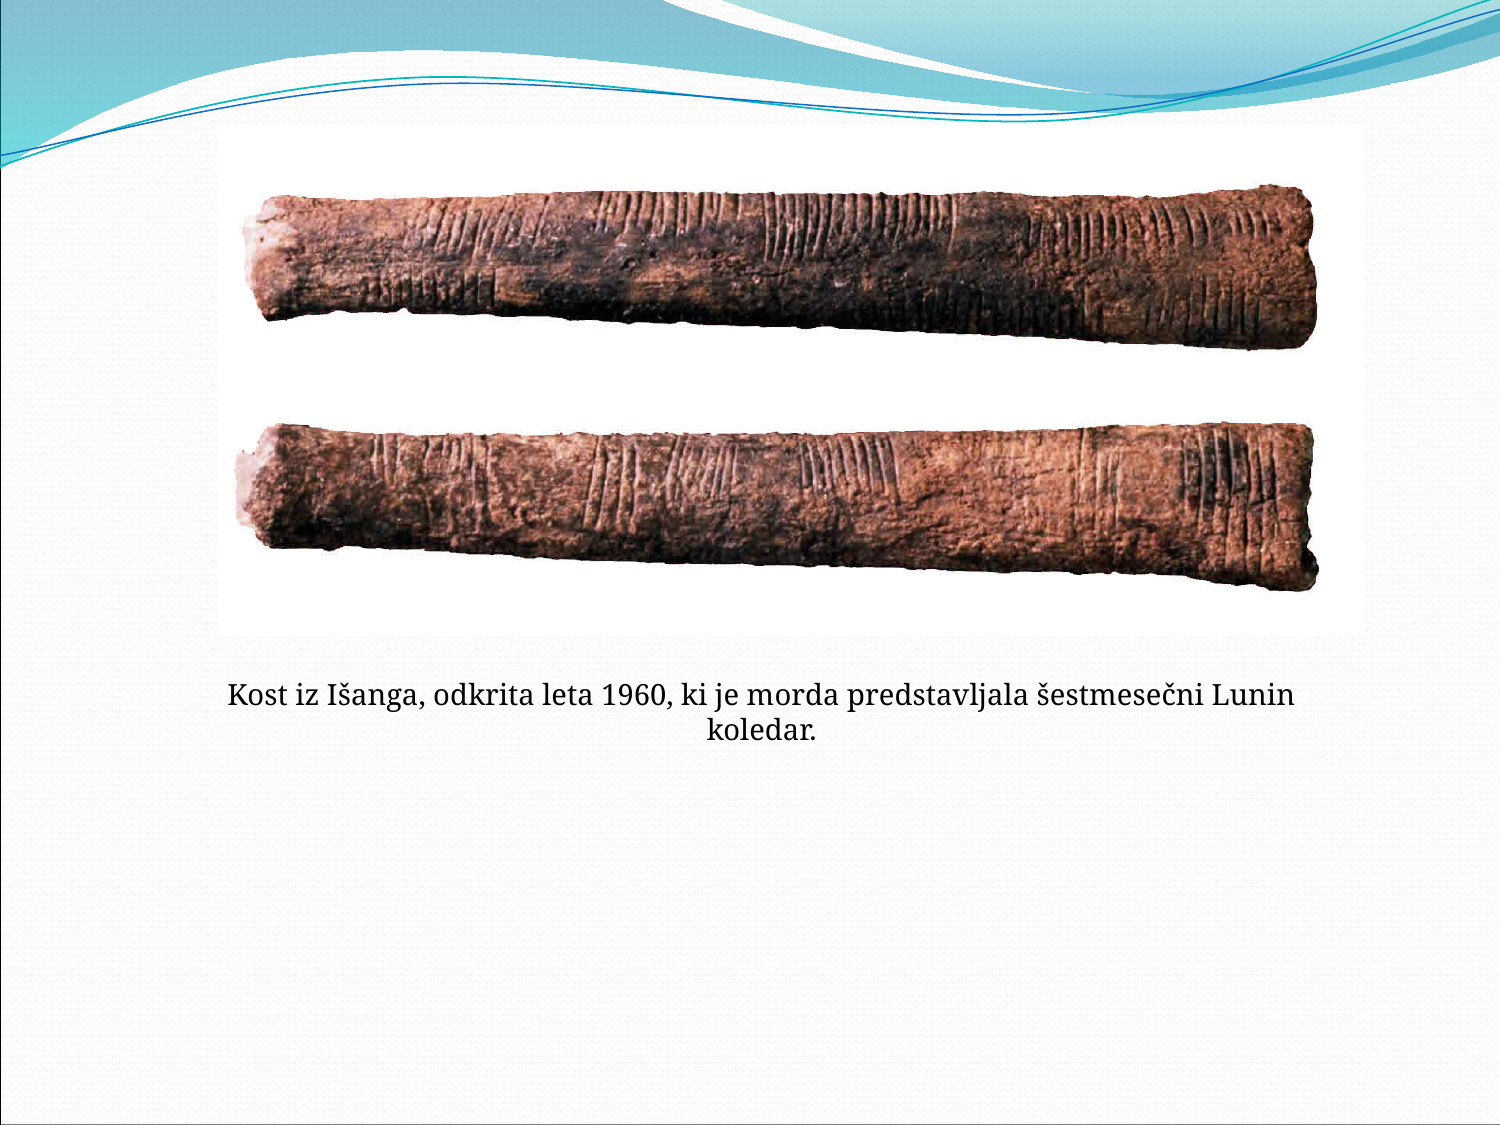

Kost iz Išanga, odkrita leta 1960, ki je morda predstavljala šestmesečni Lunin koledar.